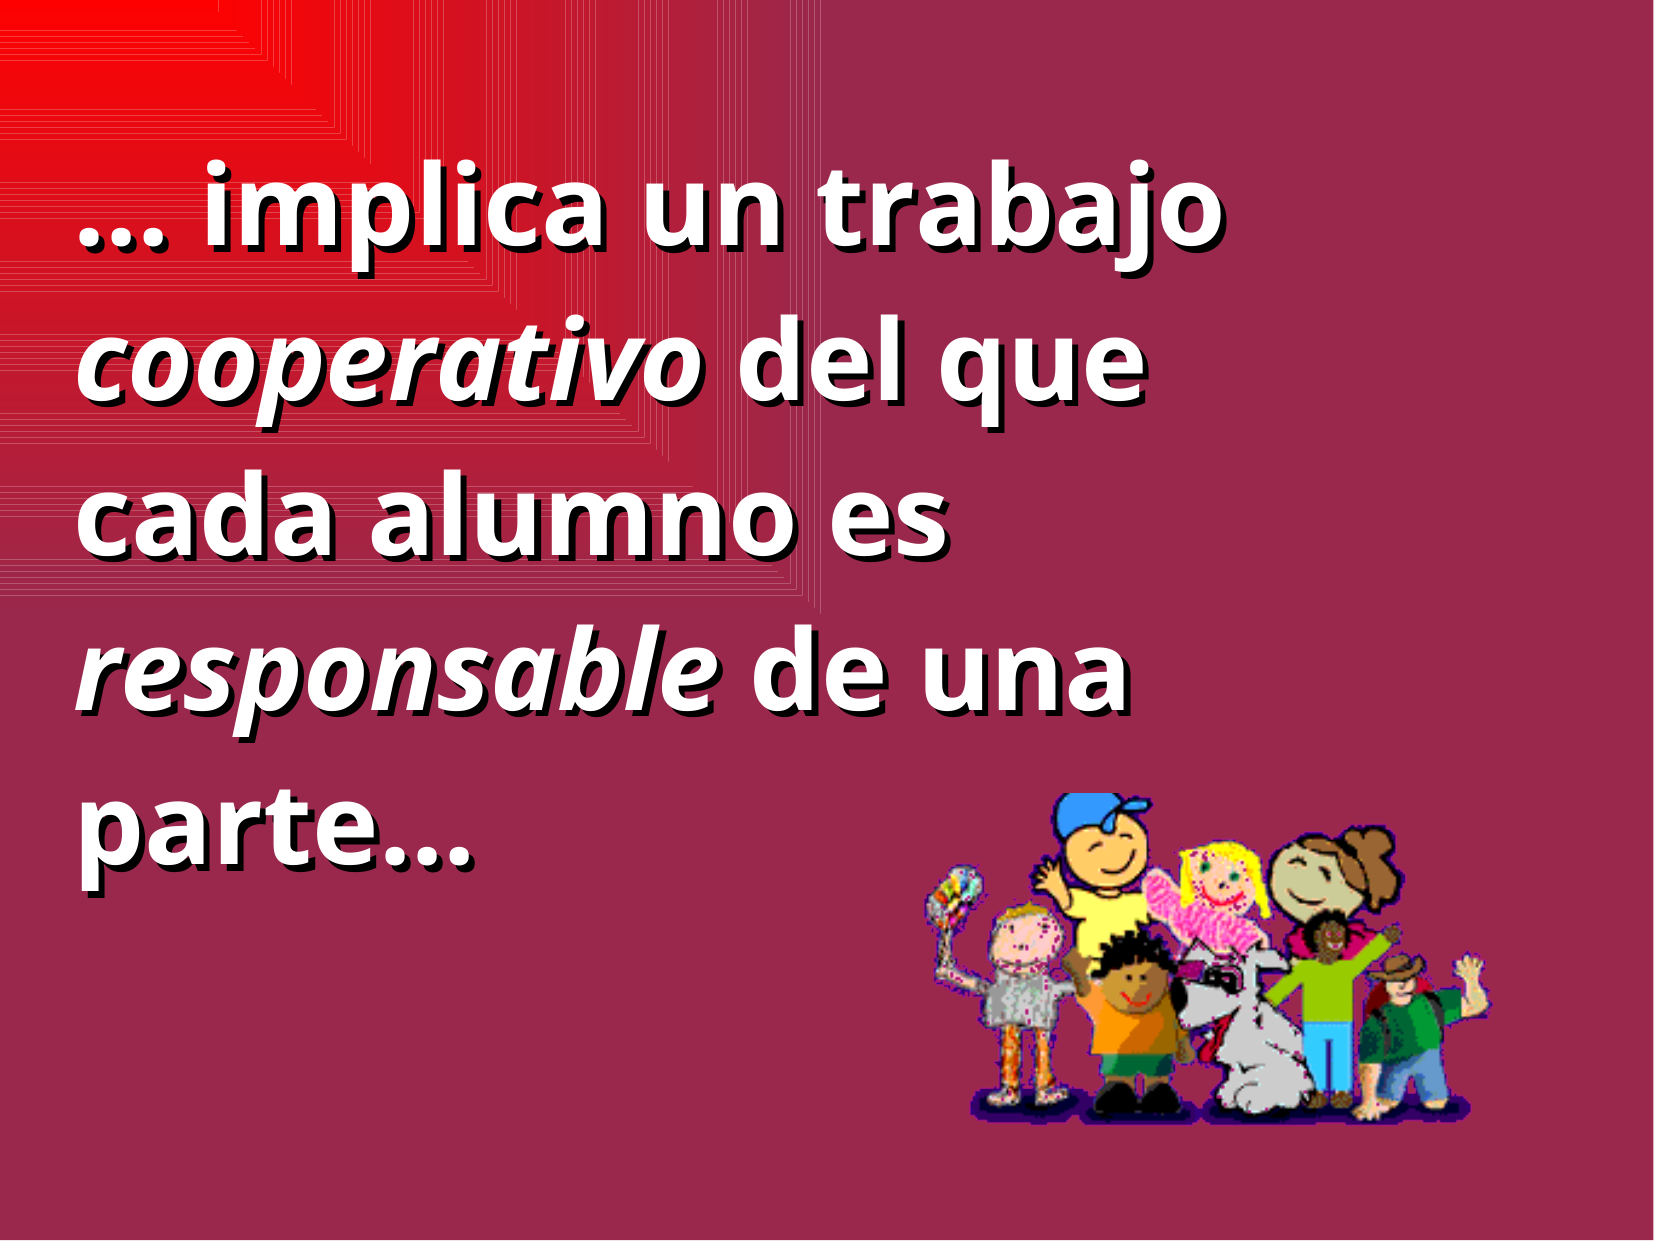

… implica un trabajo cooperativo del que cada alumno es responsable de una parte…